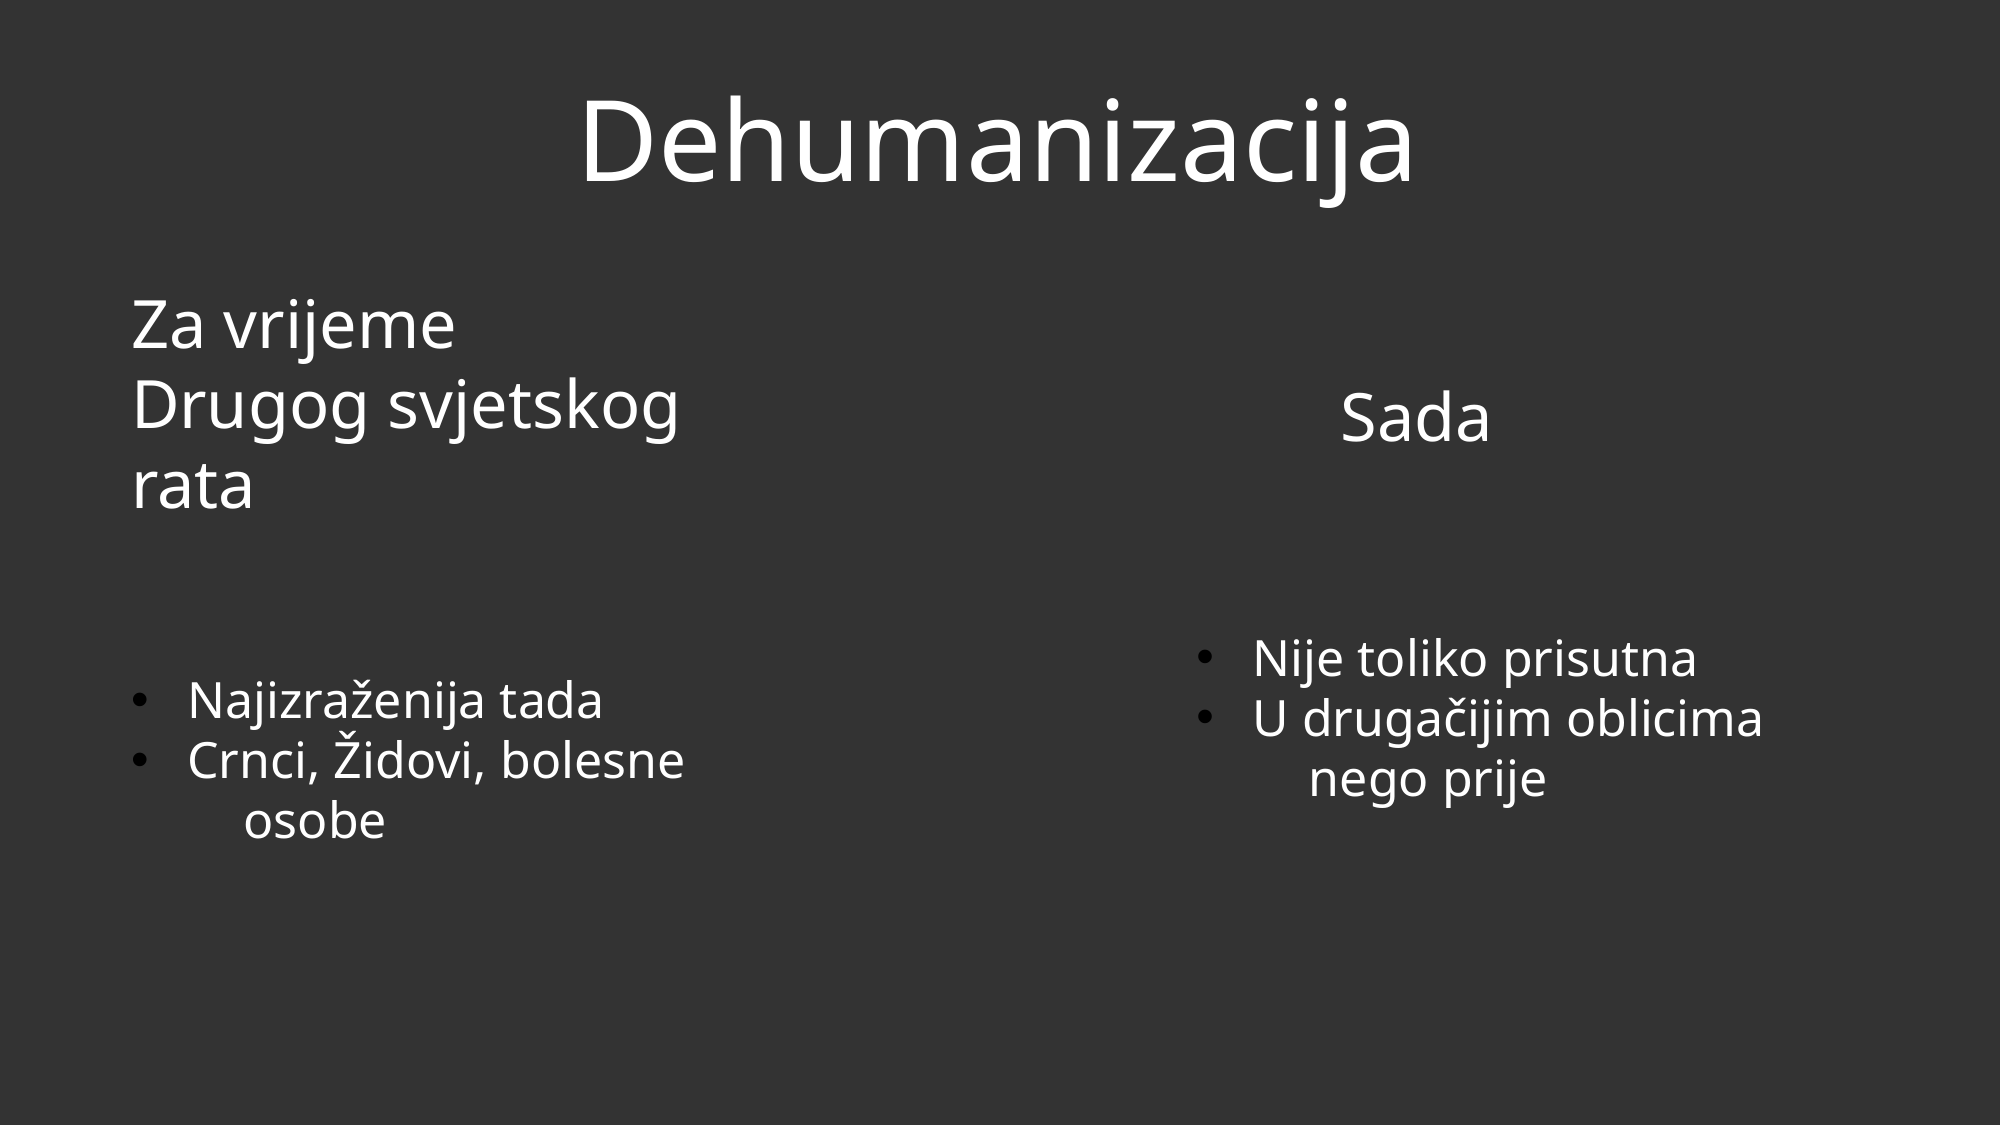

Dehumanizacija
Za vrijeme Drugog svjetskog rata
Sada
Nije toliko prisutna
U drugačijim oblicima nego prije
Najizraženija tada
Crnci, Židovi, bolesne osobe